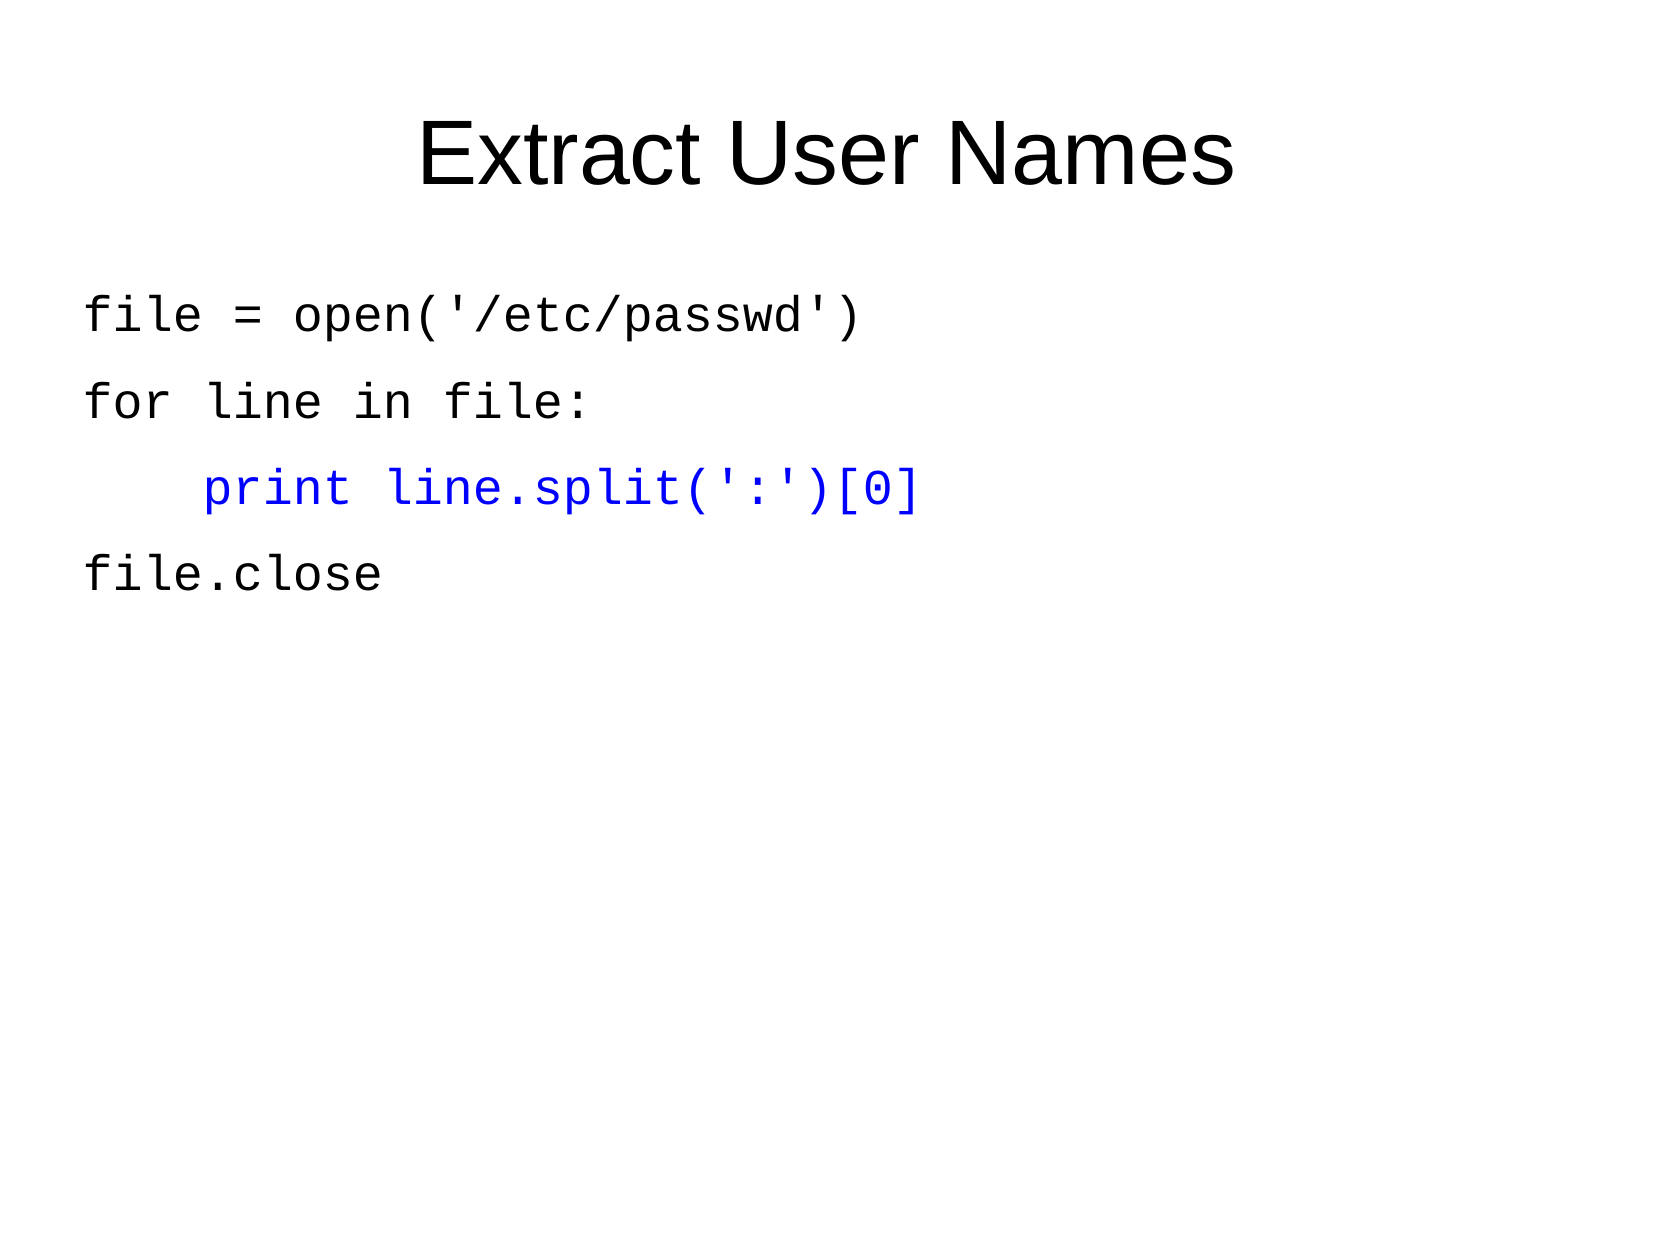

# Extract User Names
file = open('/etc/passwd')
for line in file:
 print line.split(':')[0]
file.close